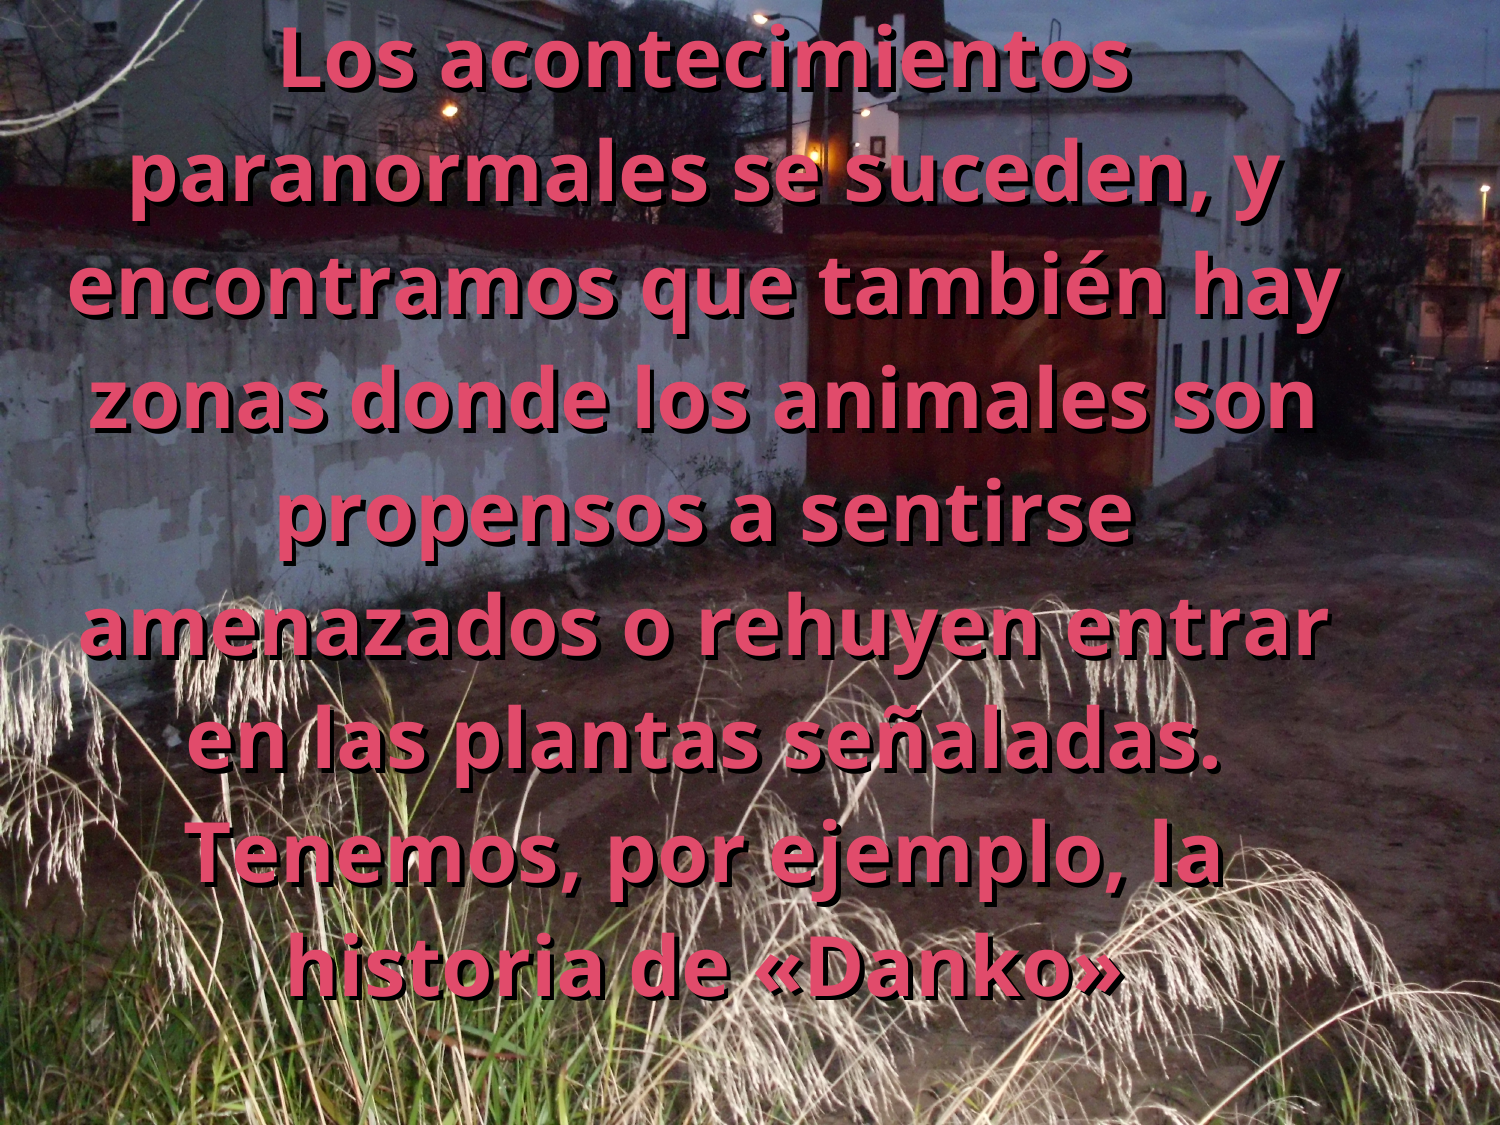

# Los acontecimientos paranormales se suceden, y encontramos que también hay zonas donde los animales son propensos a sentirse amenazados o rehuyen entrar en las plantas señaladas. Tenemos, por ejemplo, la historia de «Danko»